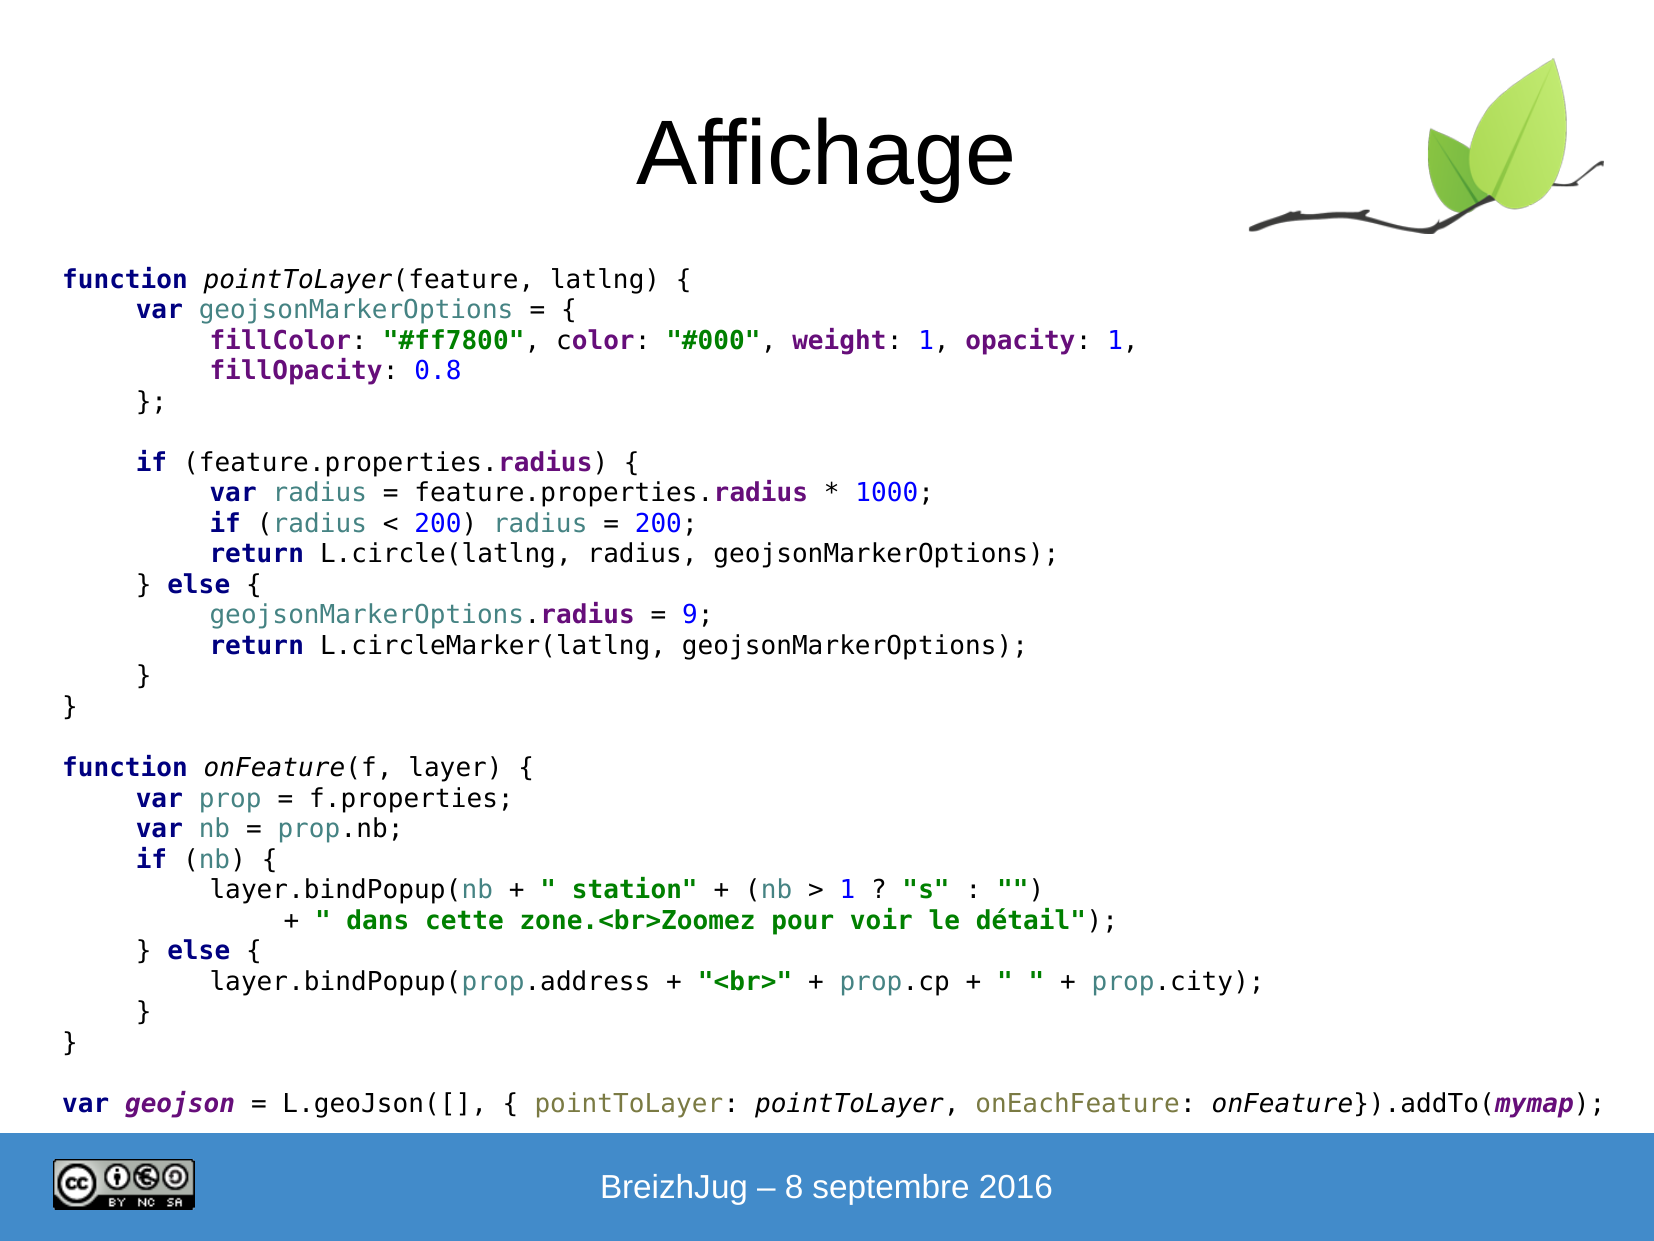

# Affichage
function pointToLayer(feature, latlng) {
	var geojsonMarkerOptions = {
		fillColor: "#ff7800", color: "#000", weight: 1, opacity: 1,
		fillOpacity: 0.8
	};
	if (feature.properties.radius) {
		var radius = feature.properties.radius * 1000;
		if (radius < 200) radius = 200;
		return L.circle(latlng, radius, geojsonMarkerOptions);
	} else {
		geojsonMarkerOptions.radius = 9;
		return L.circleMarker(latlng, geojsonMarkerOptions);
	}
}
function onFeature(f, layer) {
	var prop = f.properties;
	var nb = prop.nb;
	if (nb) {
		layer.bindPopup(nb + " station" + (nb > 1 ? "s" : "")
			+ " dans cette zone.<br>Zoomez pour voir le détail");
	} else {
		layer.bindPopup(prop.address + "<br>" + prop.cp + " " + prop.city);
	}
}
var geojson = L.geoJson([], { pointToLayer: pointToLayer, onEachFeature: onFeature}).addTo(mymap);